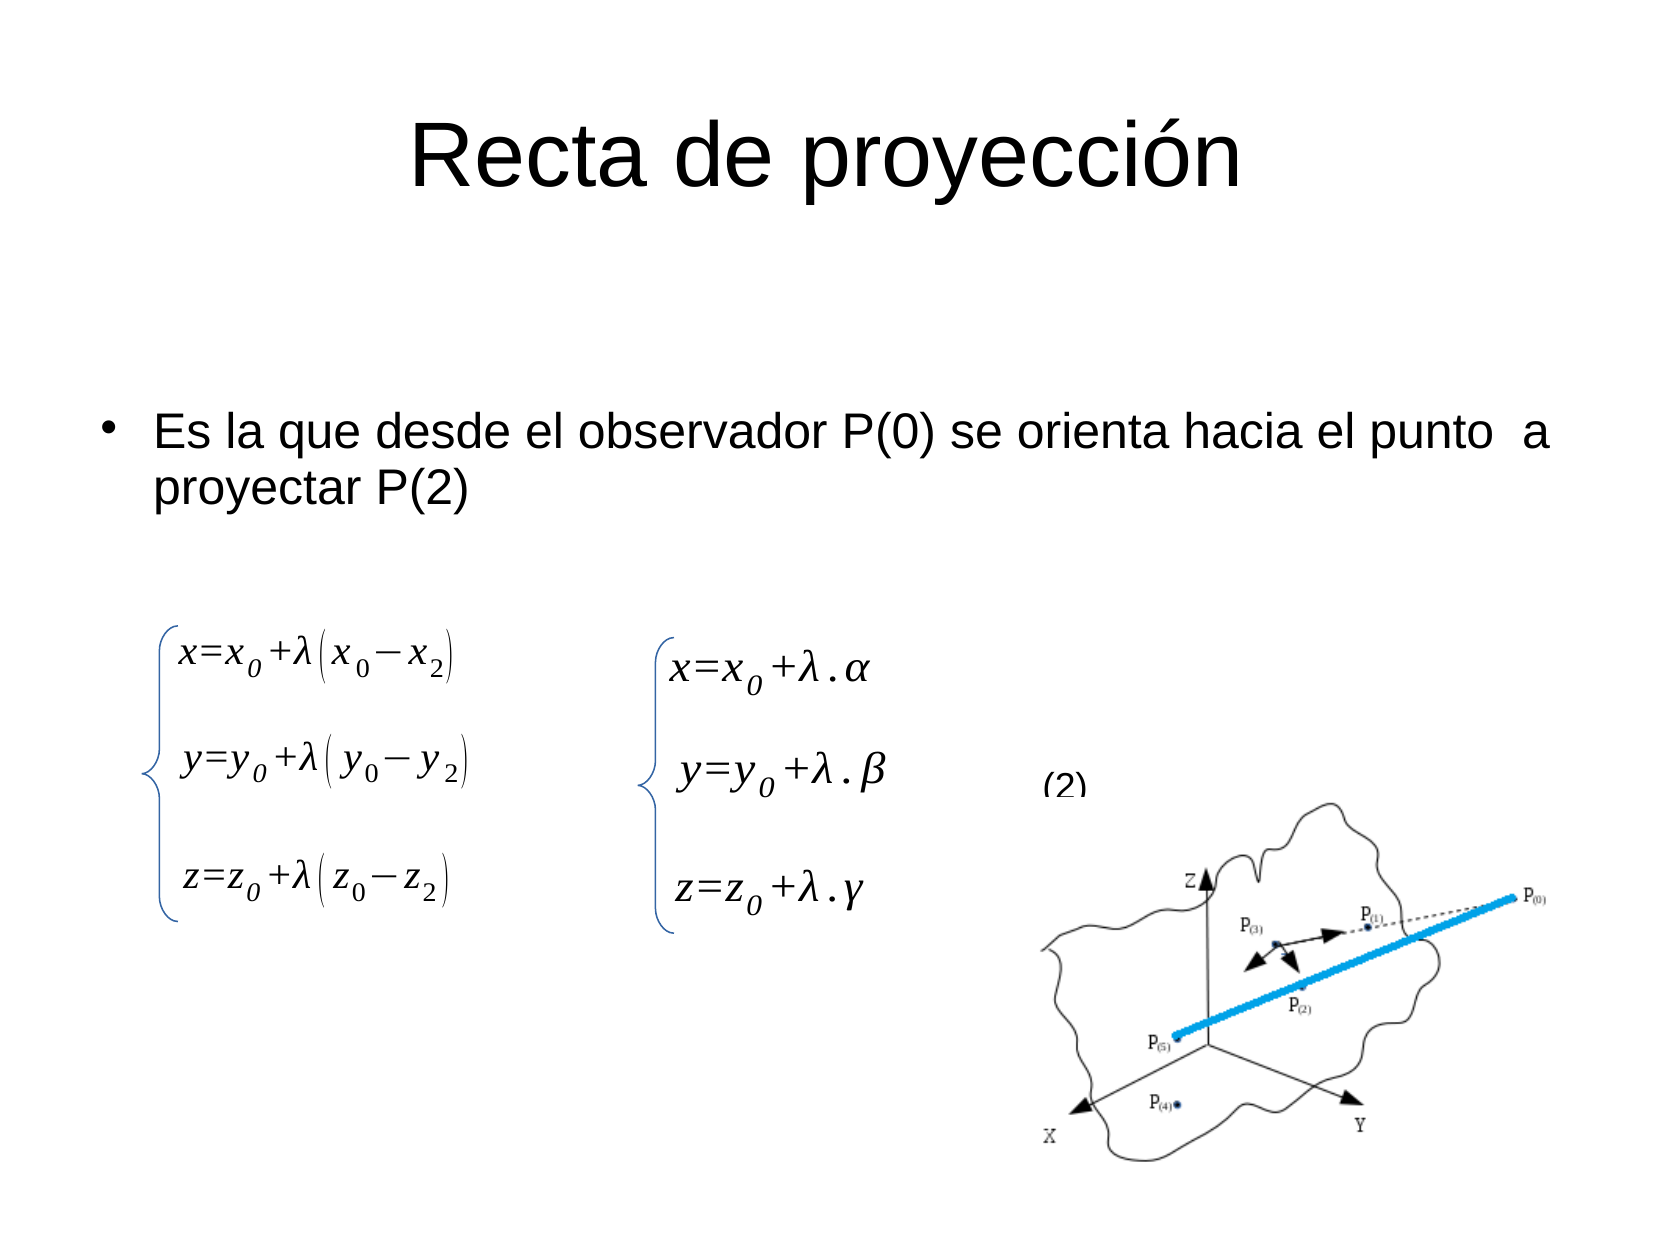

# Recta de proyección
Es la que desde el observador P(0) se orienta hacia el punto a proyectar P(2)
(2)